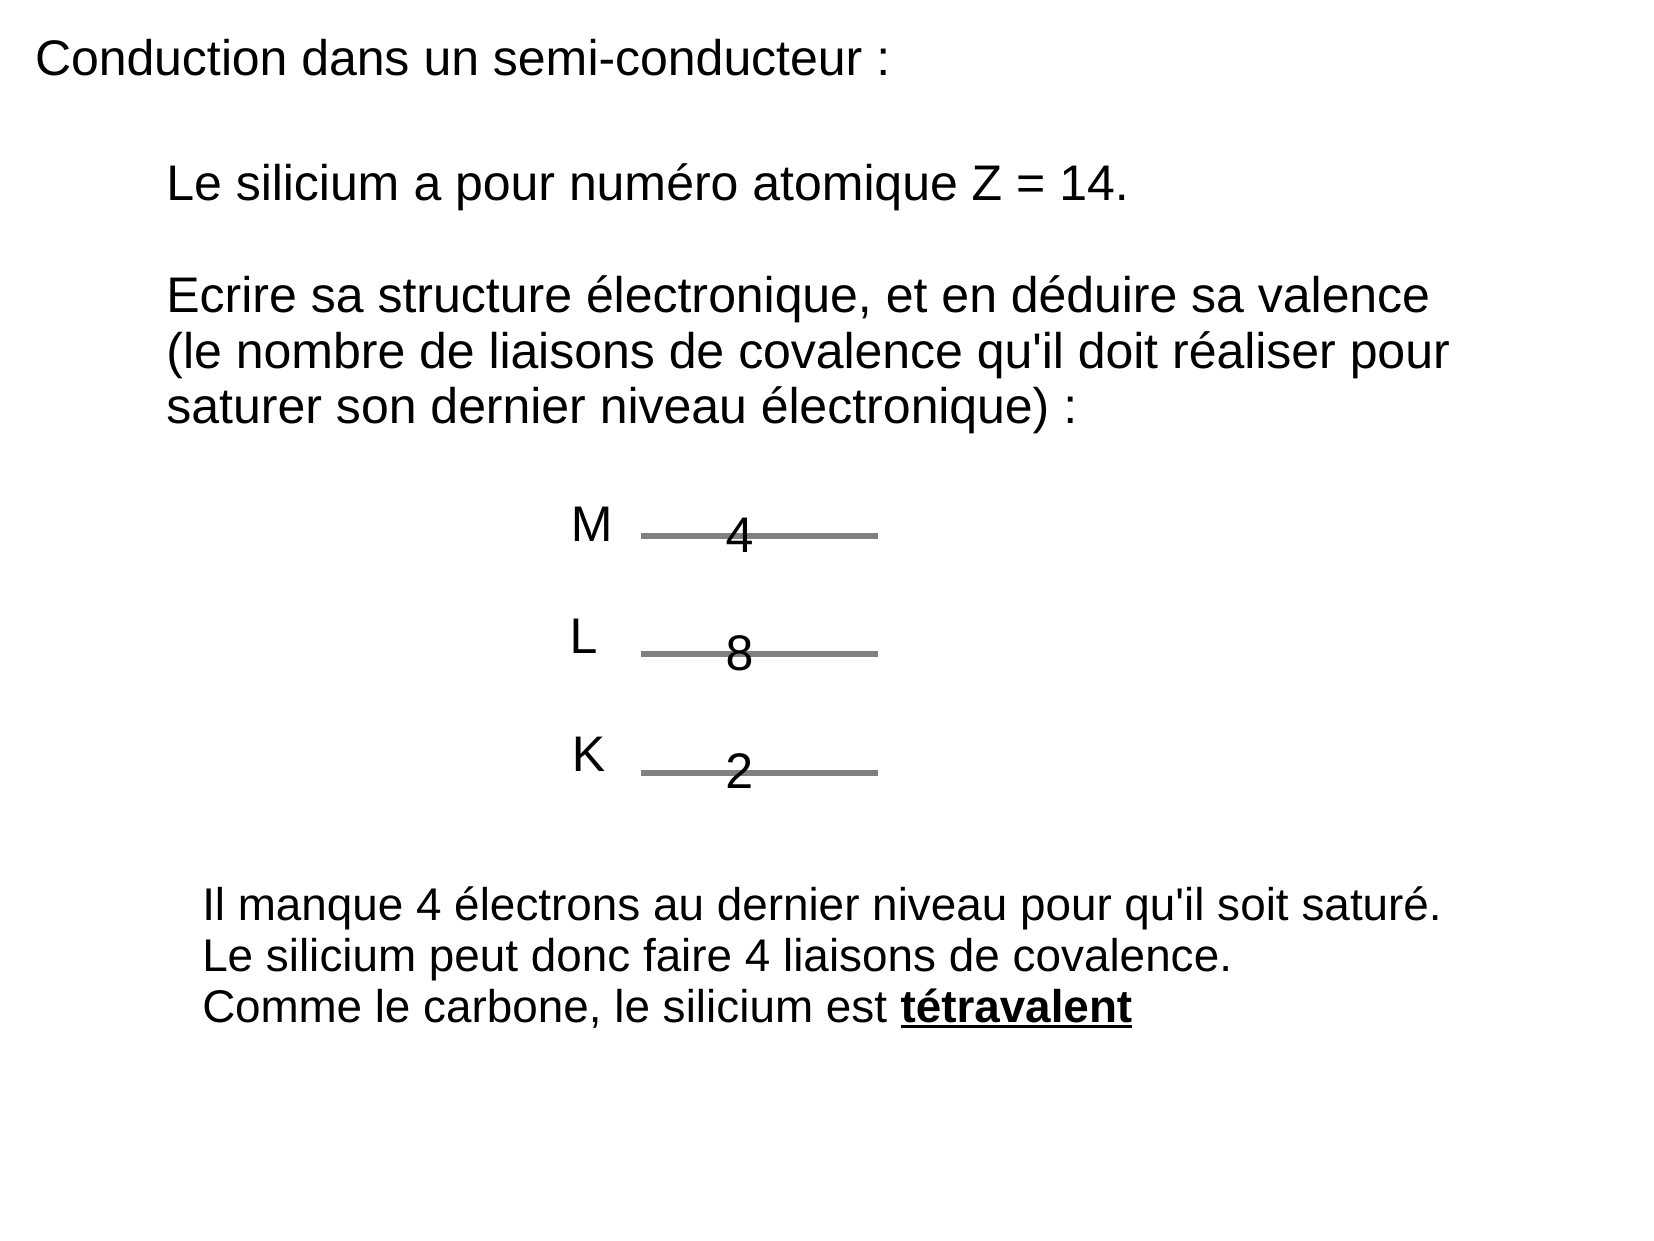

Conduction dans un semi-conducteur :
Le silicium a pour numéro atomique Z = 14.
Ecrire sa structure électronique, et en déduire sa valence (le nombre de liaisons de covalence qu'il doit réaliser pour saturer son dernier niveau électronique) :
M
4
L
8
K
2
Il manque 4 électrons au dernier niveau pour qu'il soit saturé. Le silicium peut donc faire 4 liaisons de covalence.
Comme le carbone, le silicium est tétravalent